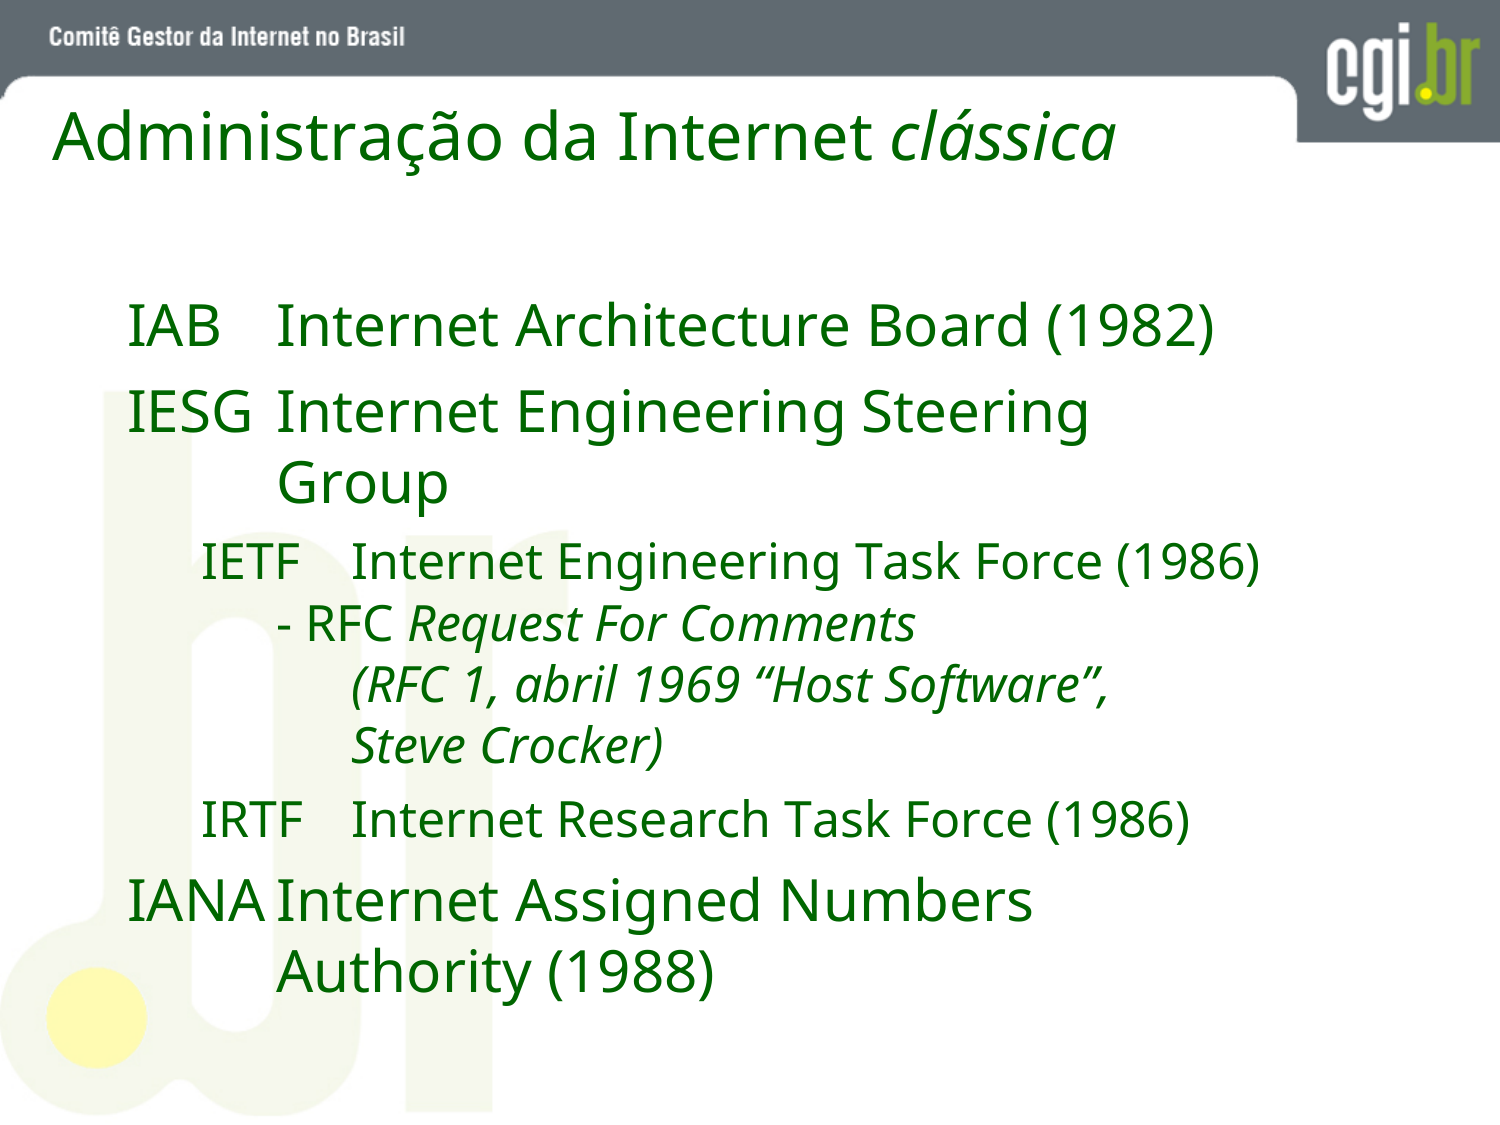

# Administração da Internet clássica
IAB 	Internet Architecture Board (1982)
IESG 	Internet Engineering Steering 					Group
		IETF 	Internet Engineering Task Force (1986)
		- RFC Request For Comments
			(RFC 1, abril 1969 “Host Software”,
			Steve Crocker)
		IRTF 	Internet Research Task Force (1986)
IANA	Internet Assigned Numbers
		Authority (1988)